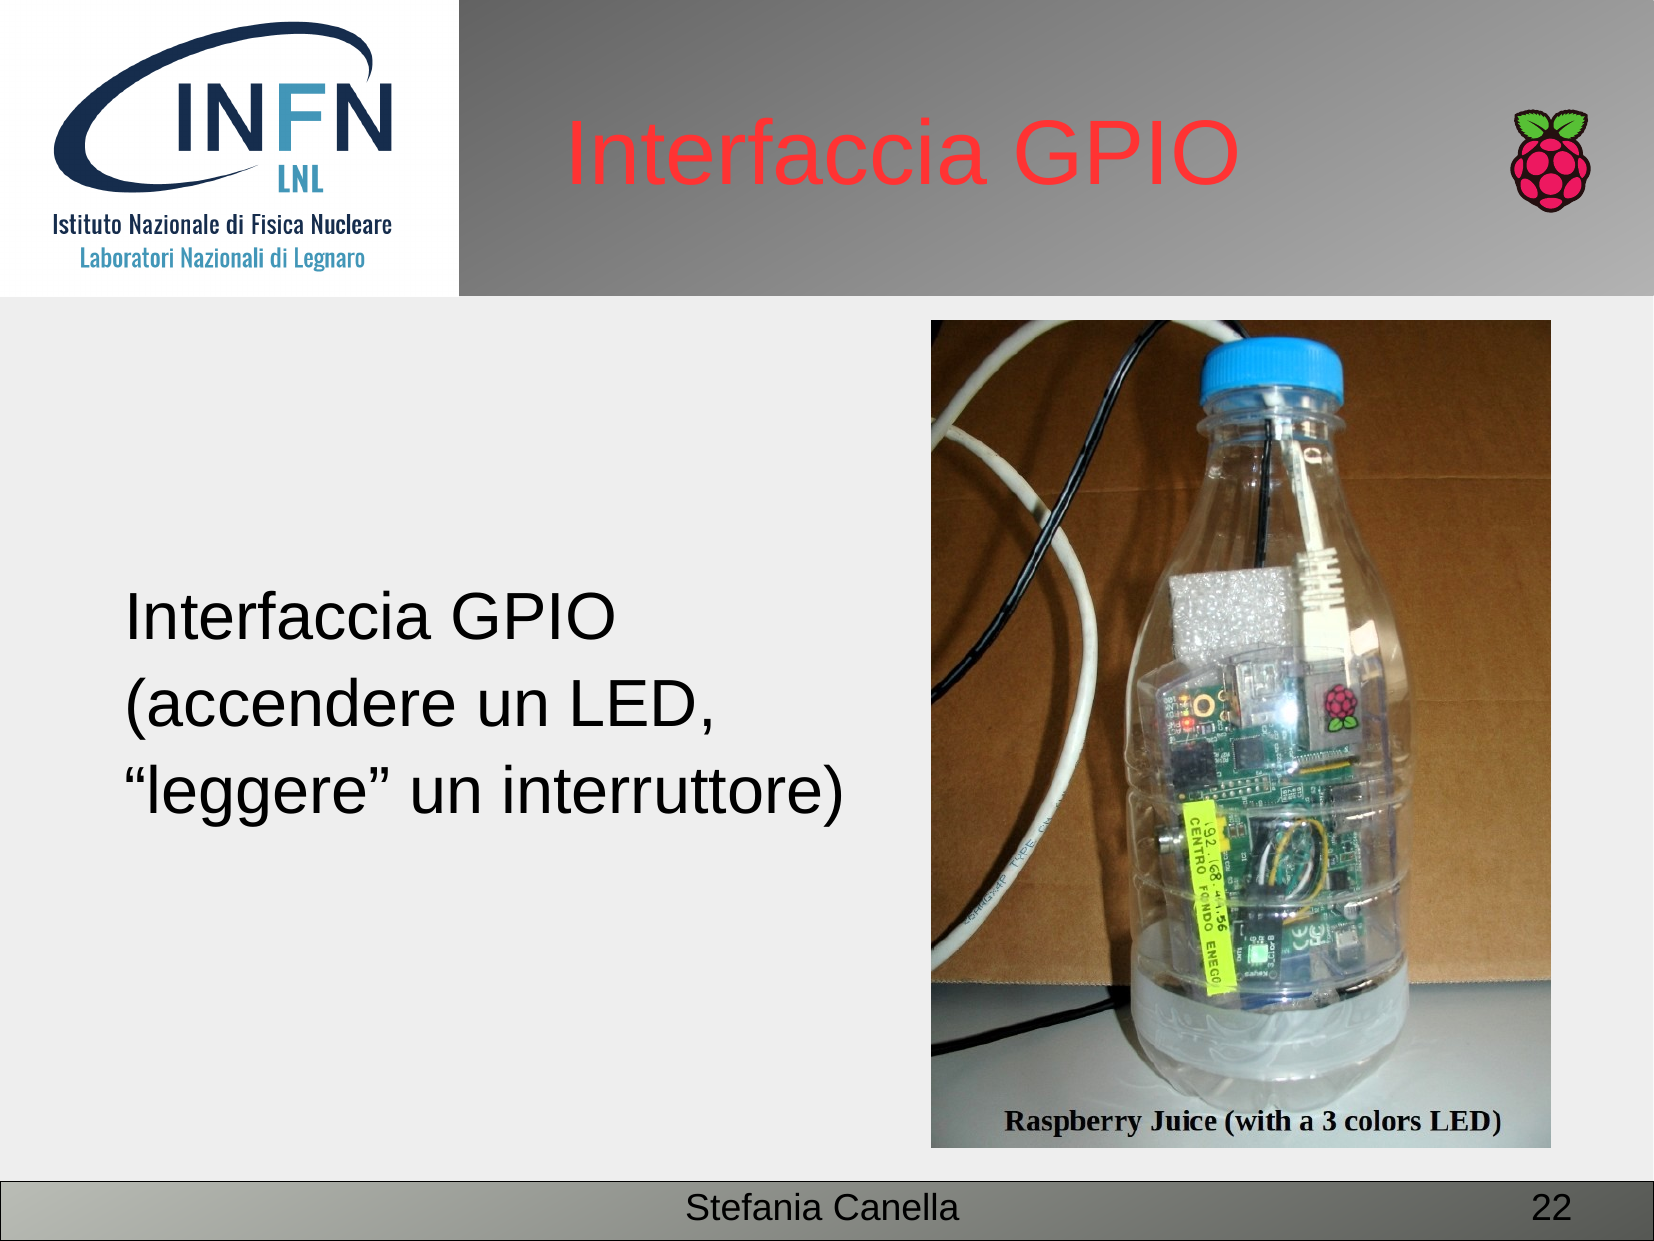

# Interfaccia GPIO
Interfaccia GPIO
(accendere un LED,
“leggere” un interruttore)
Stefania Canella